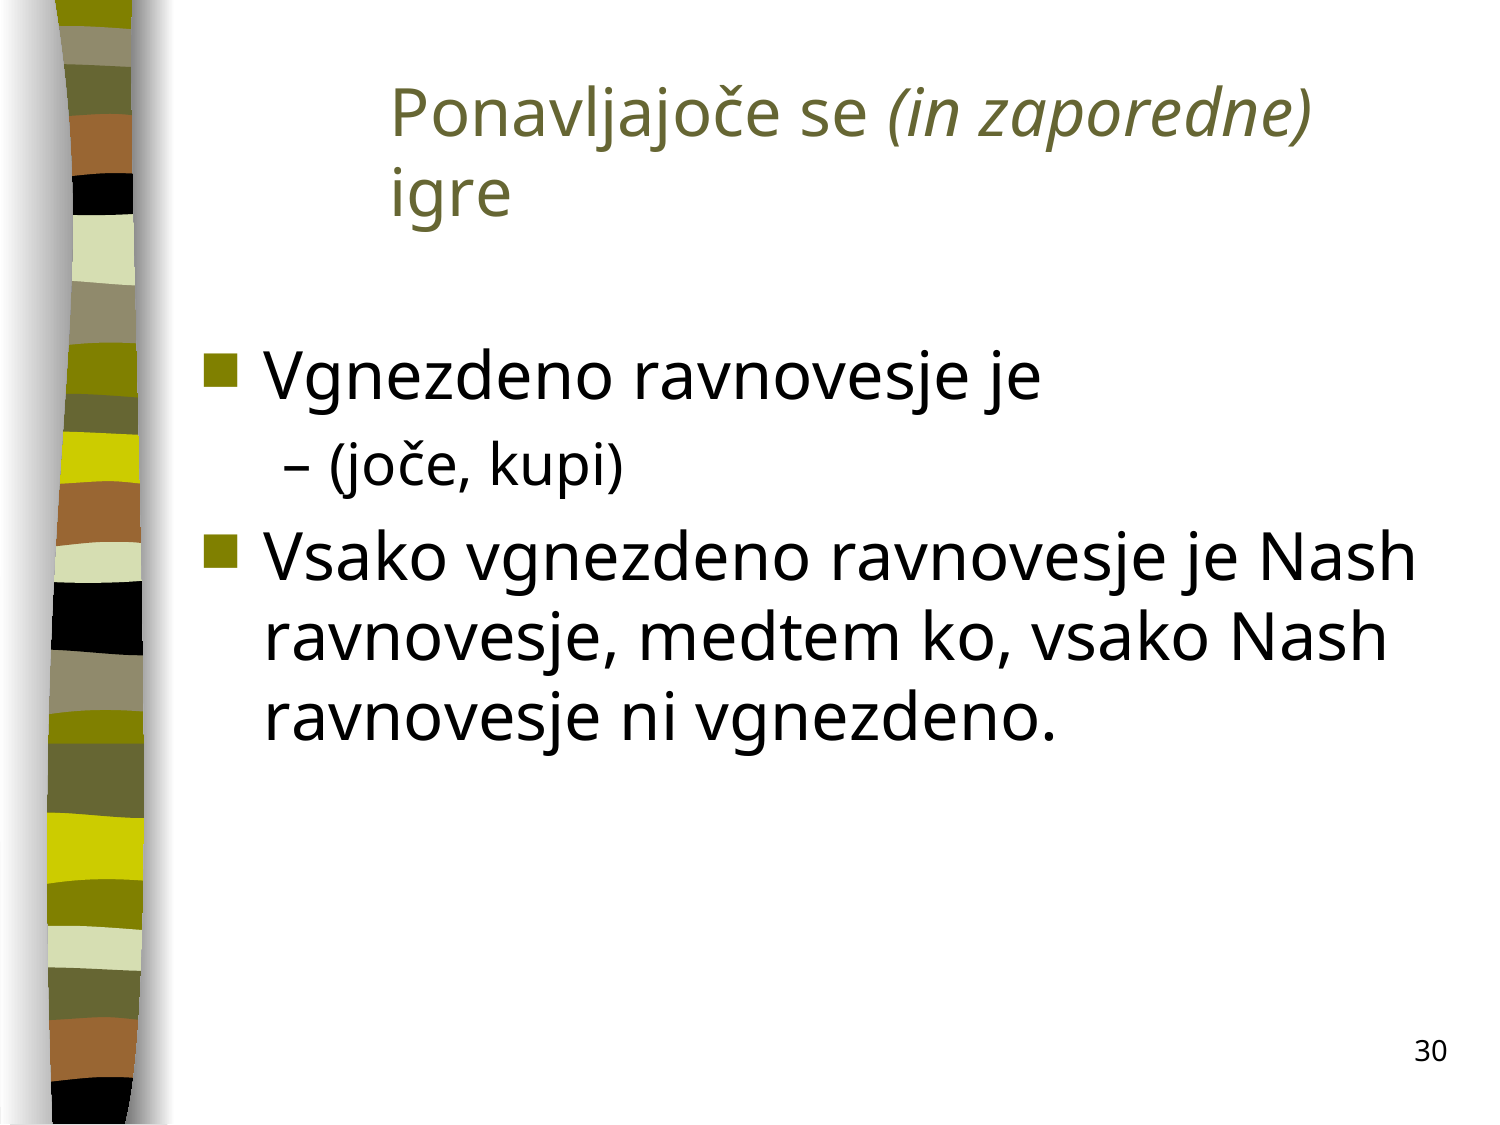

Ponavljajoče se (in zaporedne) igre
# Vgnezdeno ravnovesje je
(joče, kupi)
Vsako vgnezdeno ravnovesje je Nash ravnovesje, medtem ko, vsako Nash ravnovesje ni vgnezdeno.